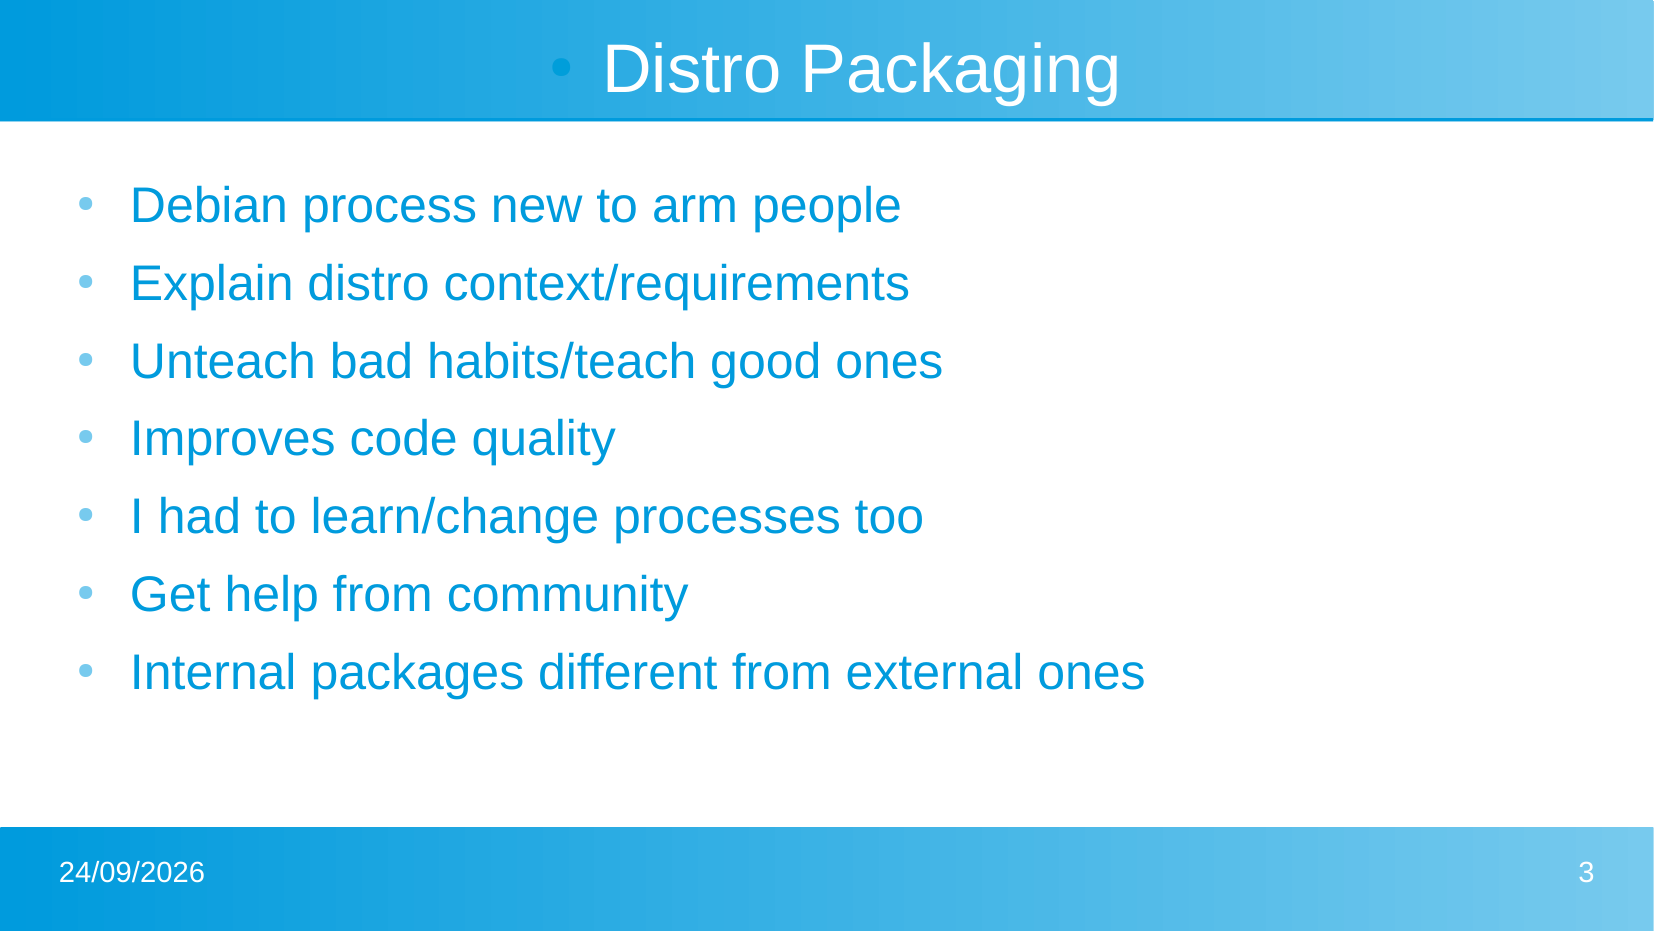

# Distro Packaging
Debian process new to arm people
Explain distro context/requirements
Unteach bad habits/teach good ones
Improves code quality
I had to learn/change processes too
Get help from community
Internal packages different from external ones
3